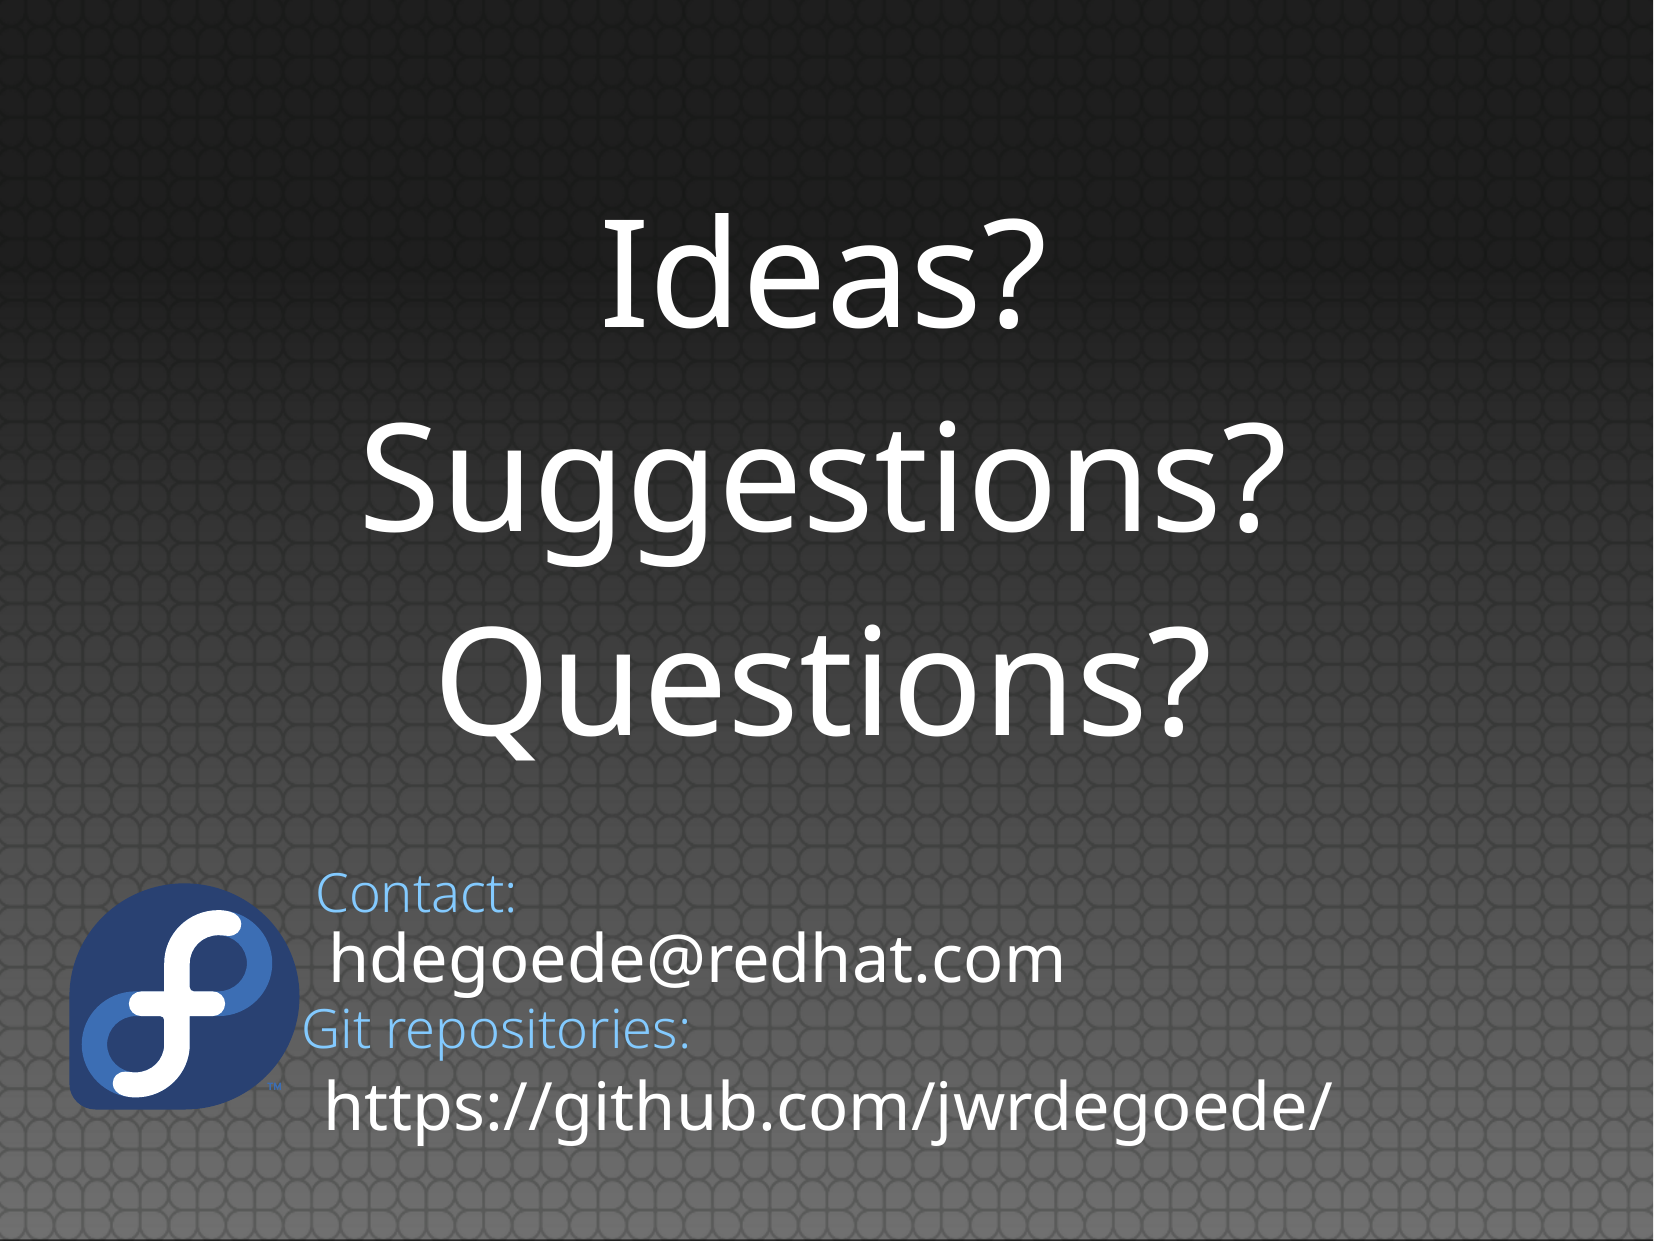

# Ideas? Suggestions? Questions?
Contact:
hdegoede@redhat.com
Git repositories:
https://github.com/jwrdegoede/